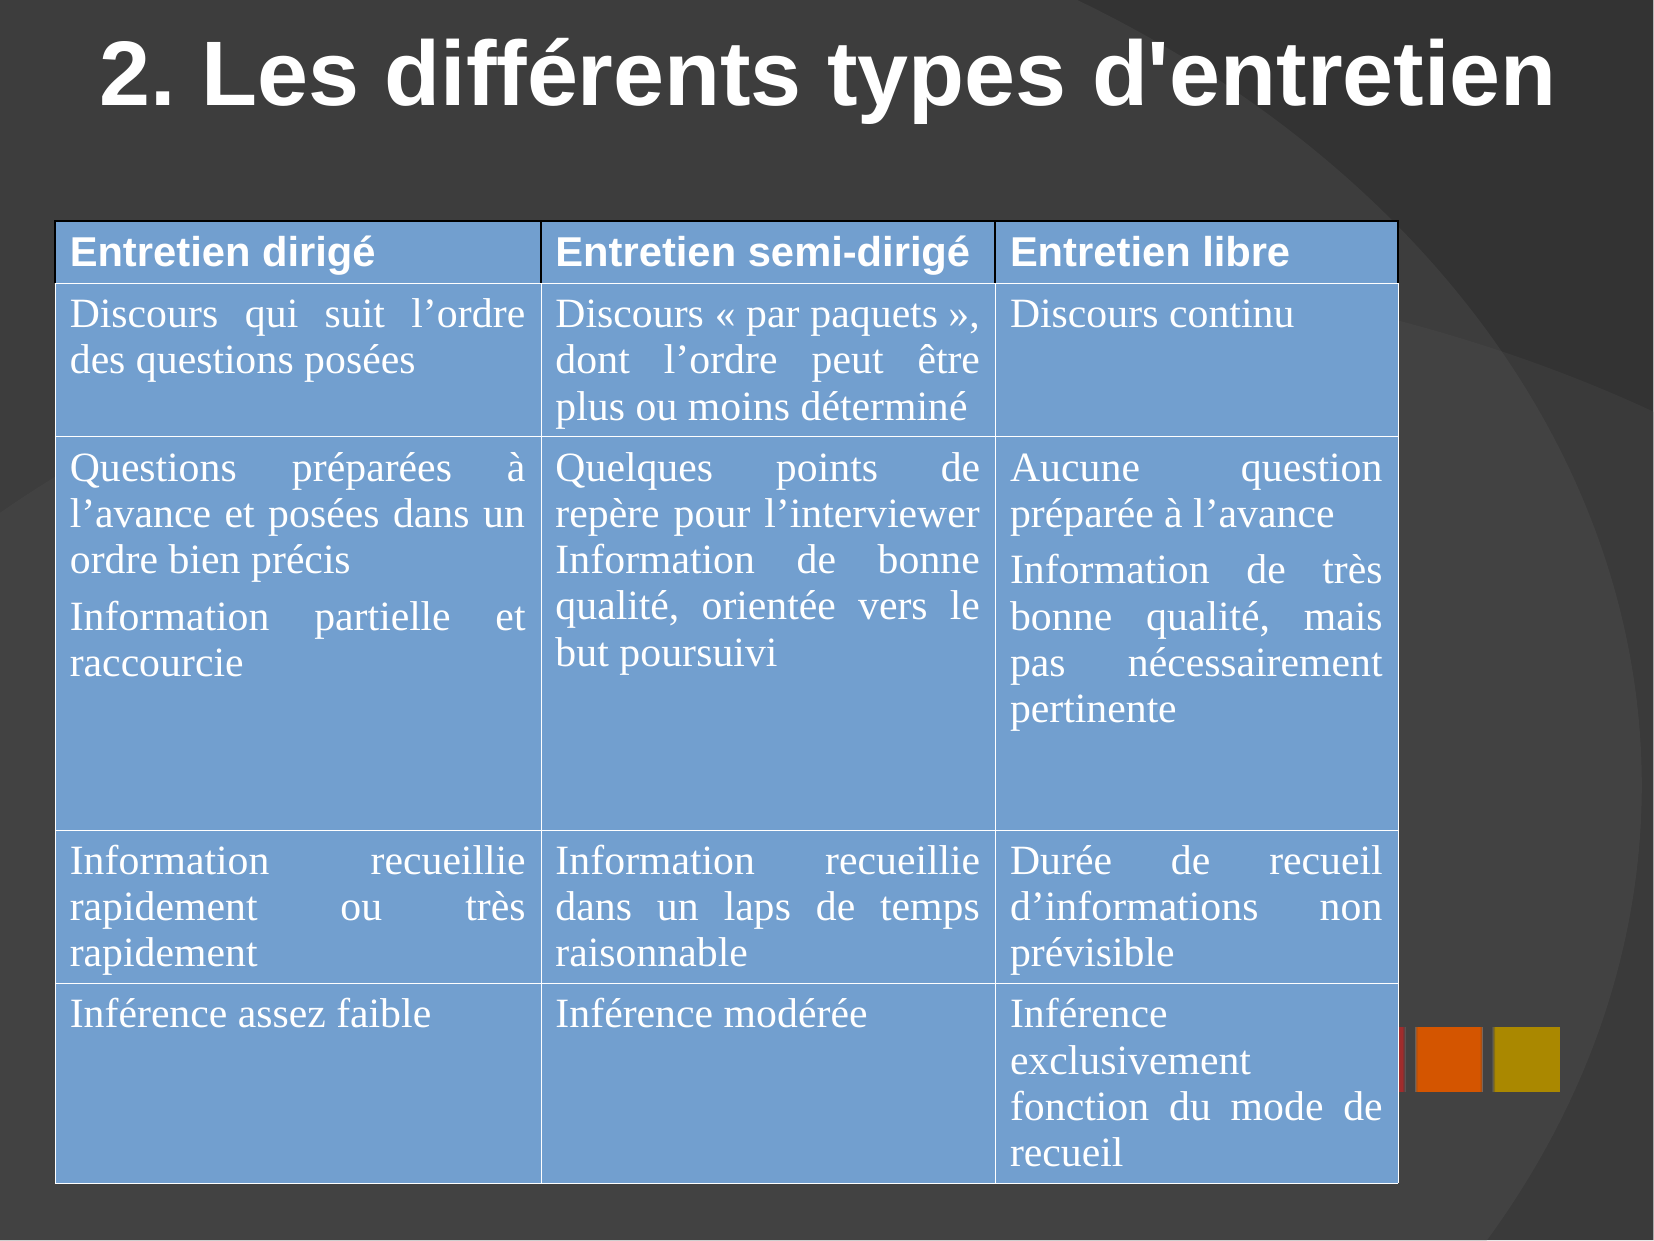

# 2. Les différents types d'entretien
| Entretien dirigé | Entretien semi-dirigé | Entretien libre |
| --- | --- | --- |
| Discours qui suit l’ordre des questions posées | Discours « par paquets », dont l’ordre peut être plus ou moins déterminé | Discours continu |
| Questions préparées à l’avance et posées dans un ordre bien précis Information partielle et raccourcie | Quelques points de repère pour l’interviewer Information de bonne qualité, orientée vers le but poursuivi | Aucune question préparée à l’avance Information de très bonne qualité, mais pas nécessairement pertinente |
| Information recueillie rapidement ou très rapidement | Information recueillie dans un laps de temps raisonnable | Durée de recueil d’informations non prévisible |
| Inférence assez faible | Inférence modérée | Inférence exclusivement fonction du mode de recueil |